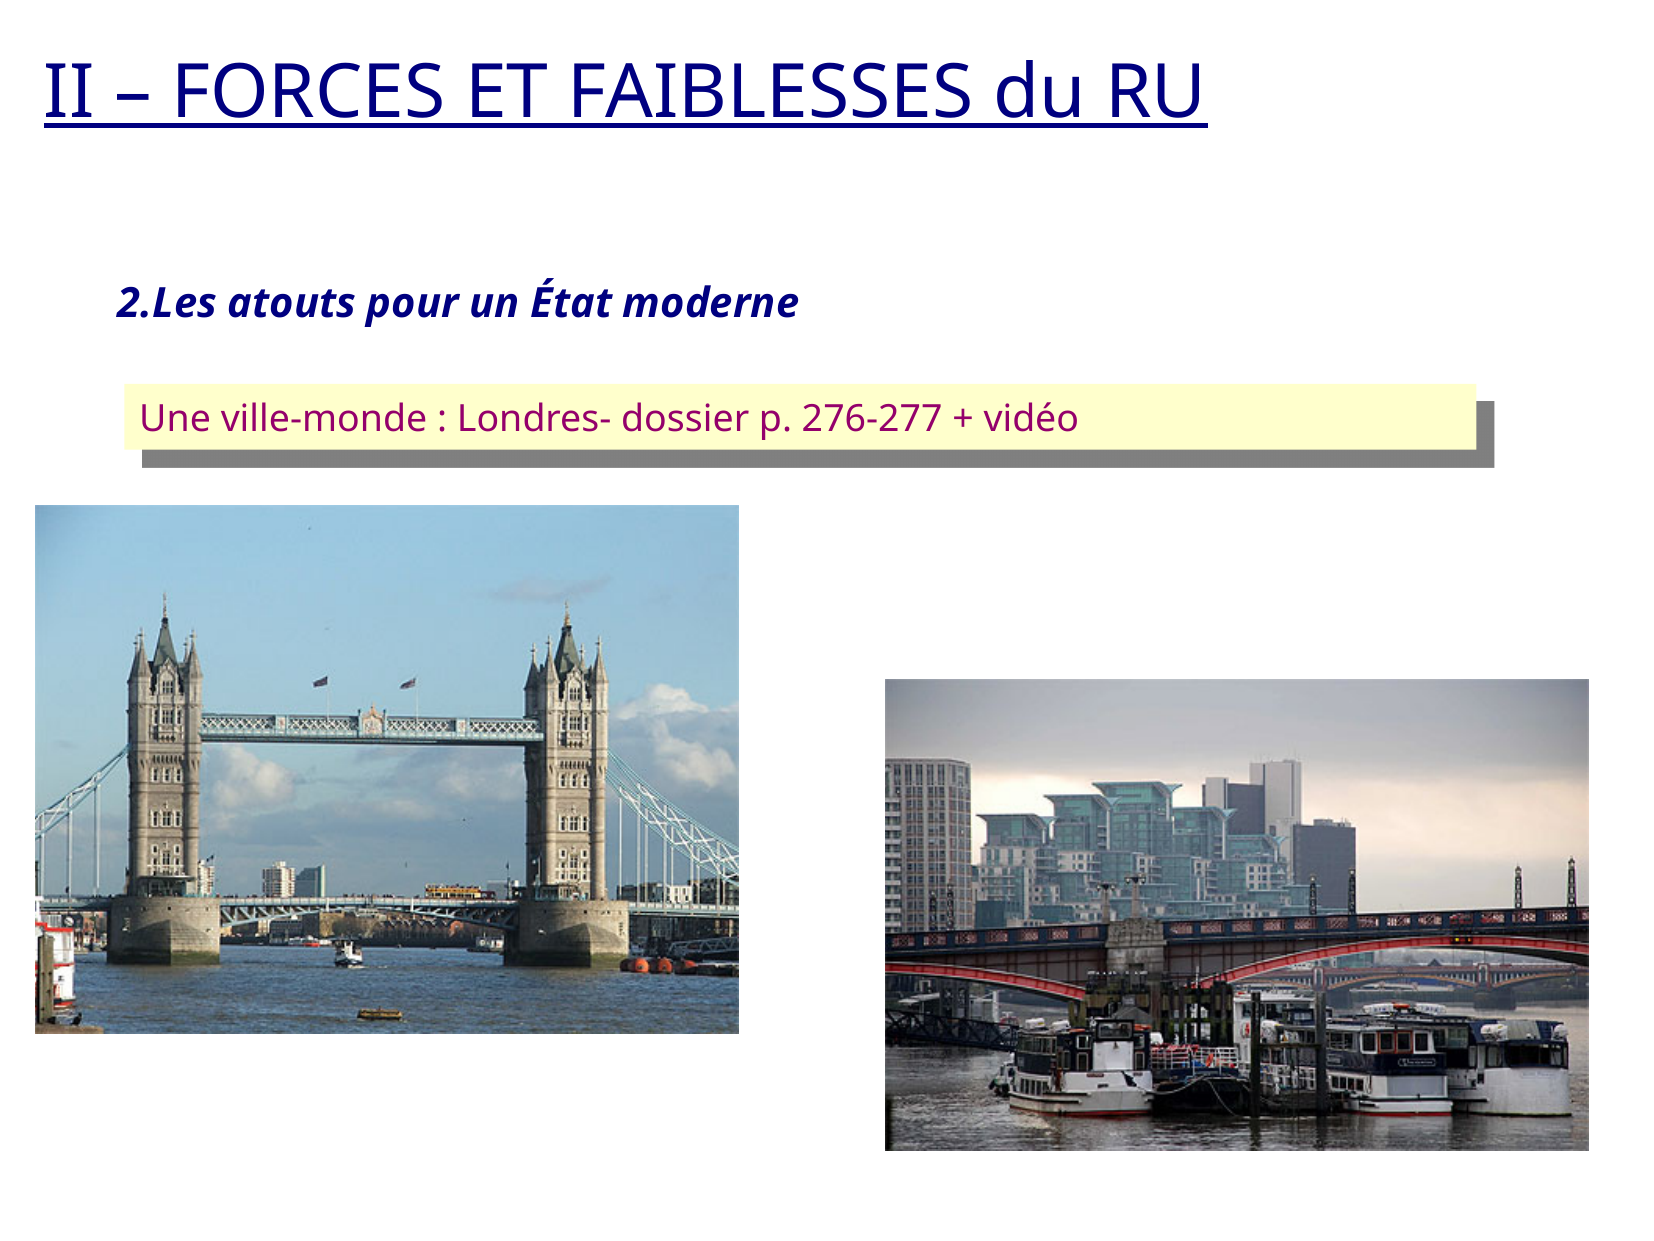

II – FORCES ET FAIBLESSES du RU
2.Les atouts pour un État moderne
Une ville-monde : Londres- dossier p. 276-277 + vidéo